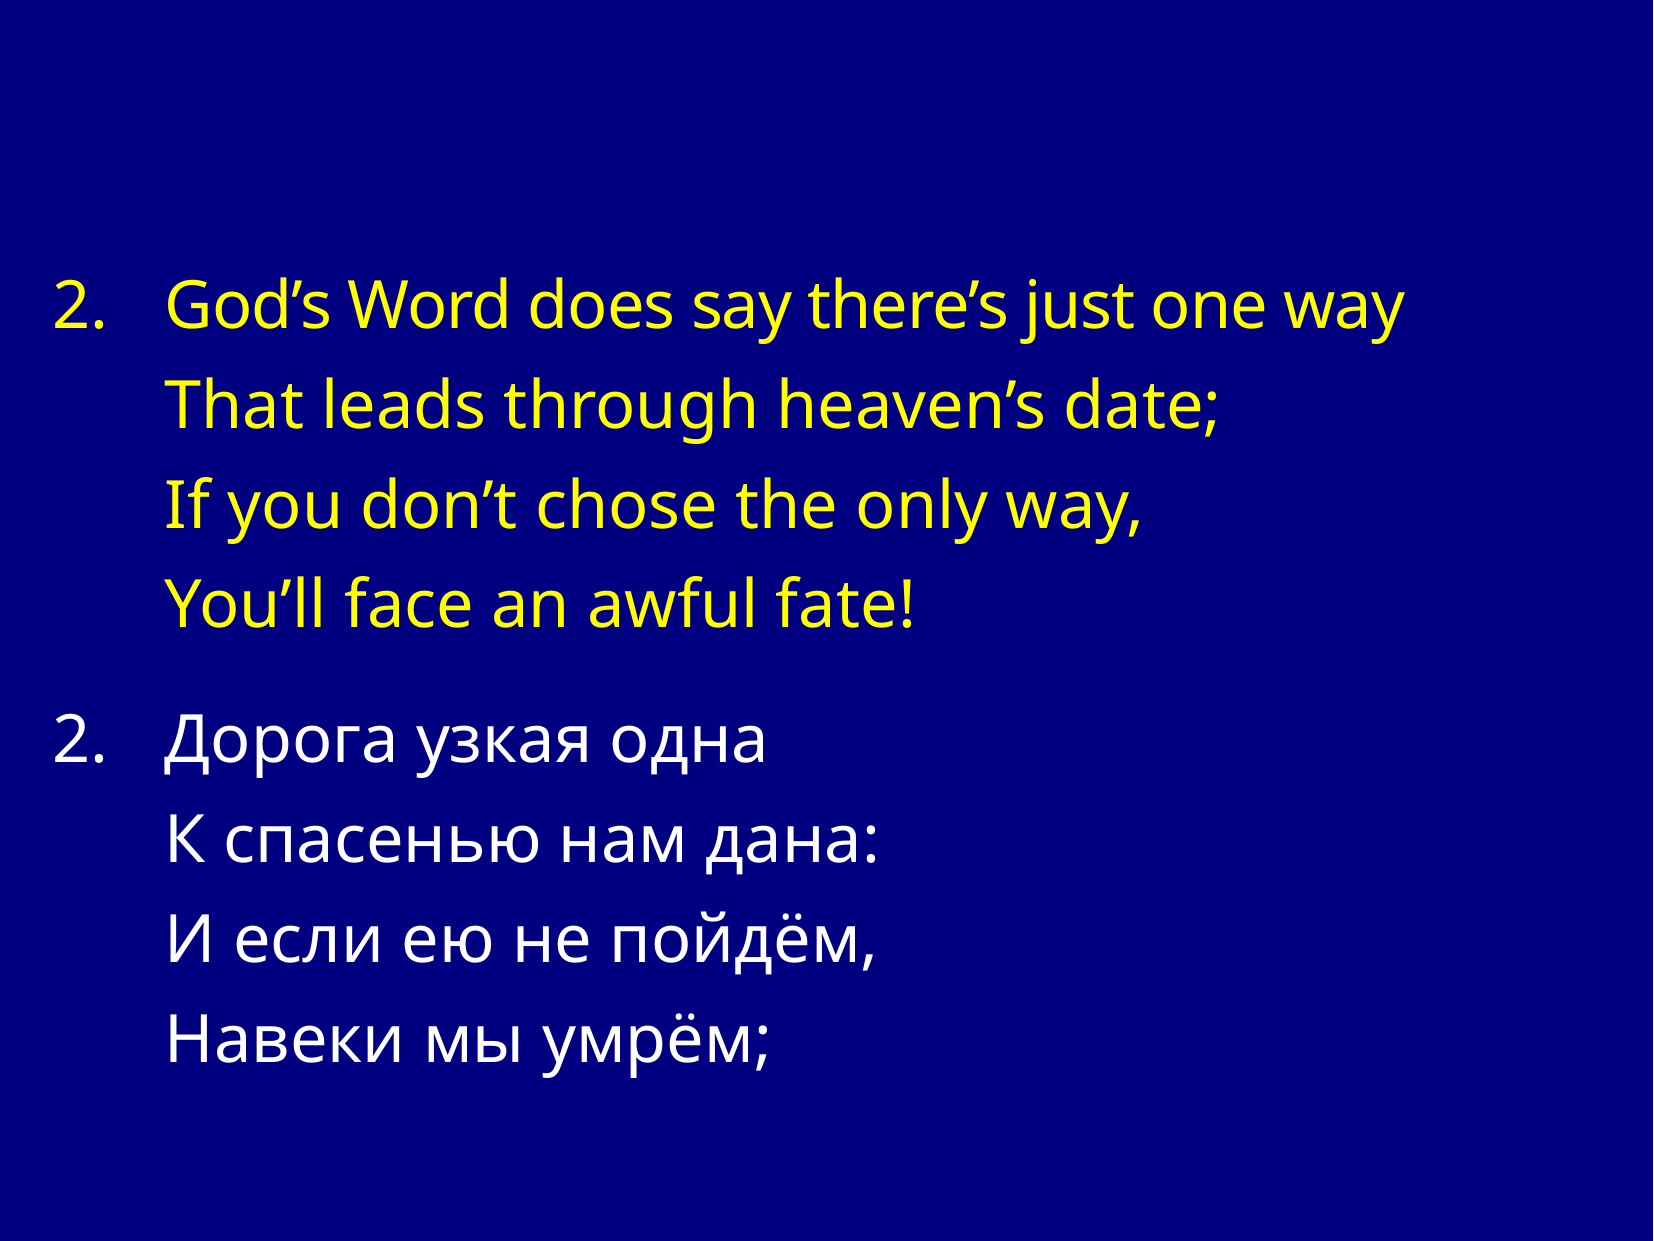

2.	God’s Word does say there’s just one way
	That leads through heaven’s date;
	If you don’t chose the only way,
	You’ll face an awful fate!
2.	Дорога узкая одна
	К спасенью нам дана:
	И если ею не пойдём,
	Навеки мы умрём;